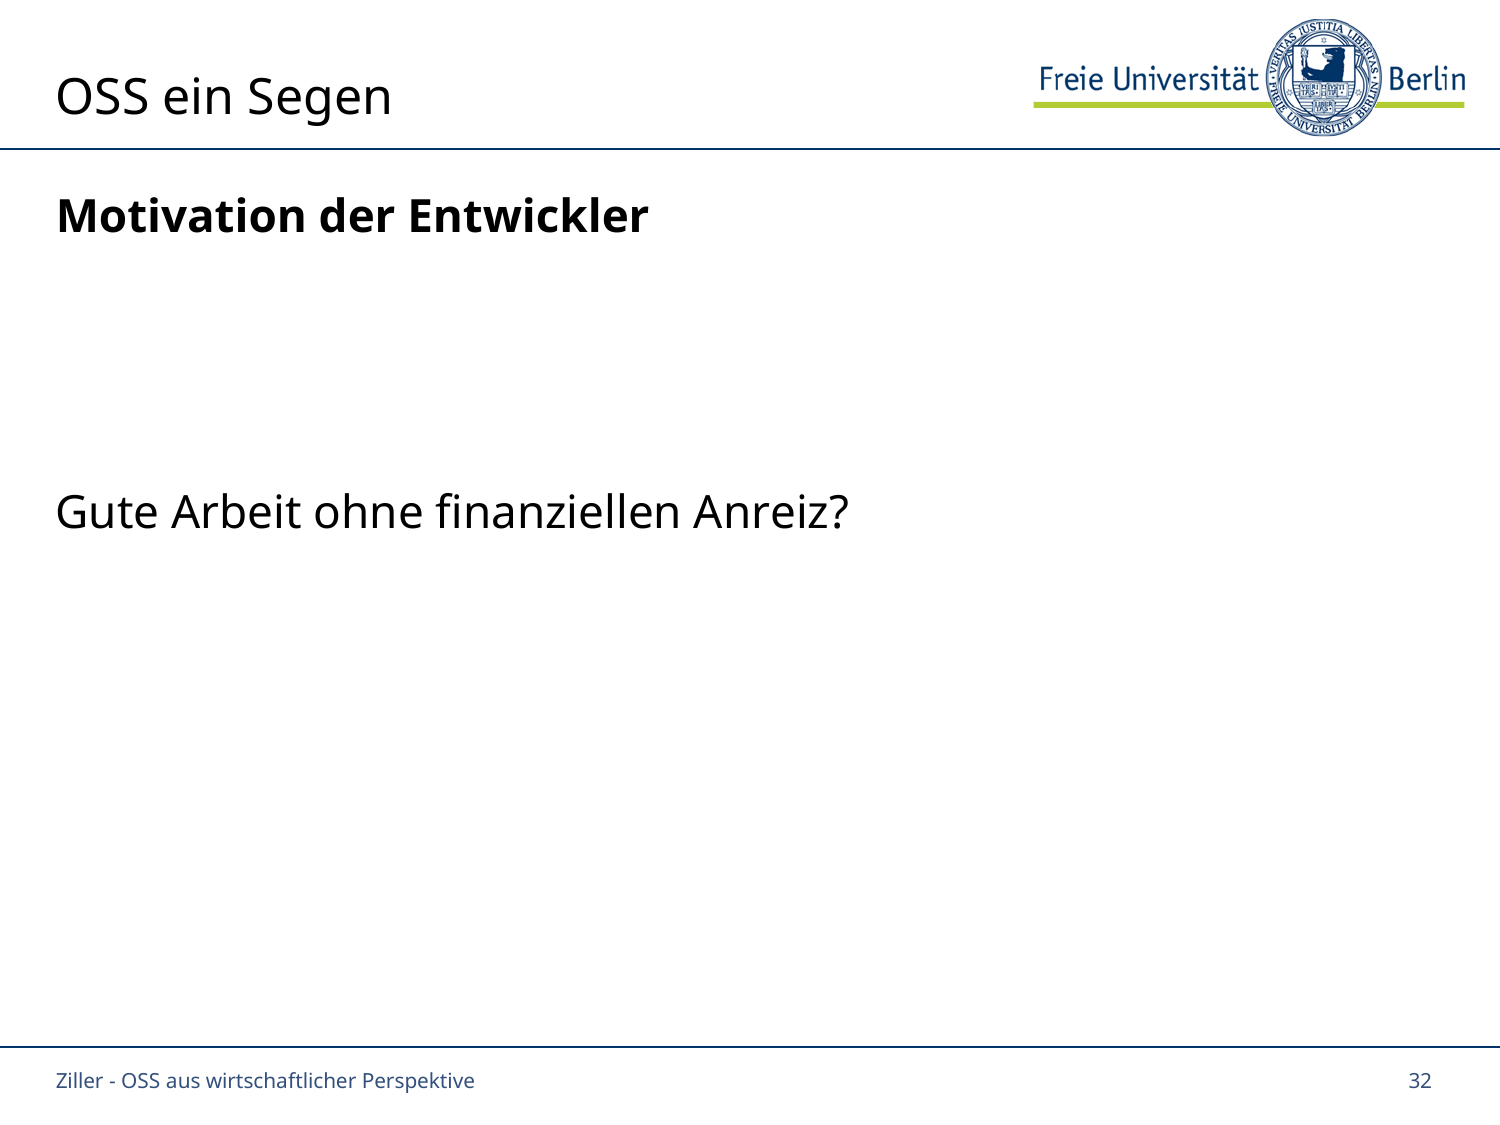

# OSS ein Segen
Motivation der Entwickler
Gute Arbeit ohne finanziellen Anreiz?
Ziller - OSS aus wirtschaftlicher Perspektive
32